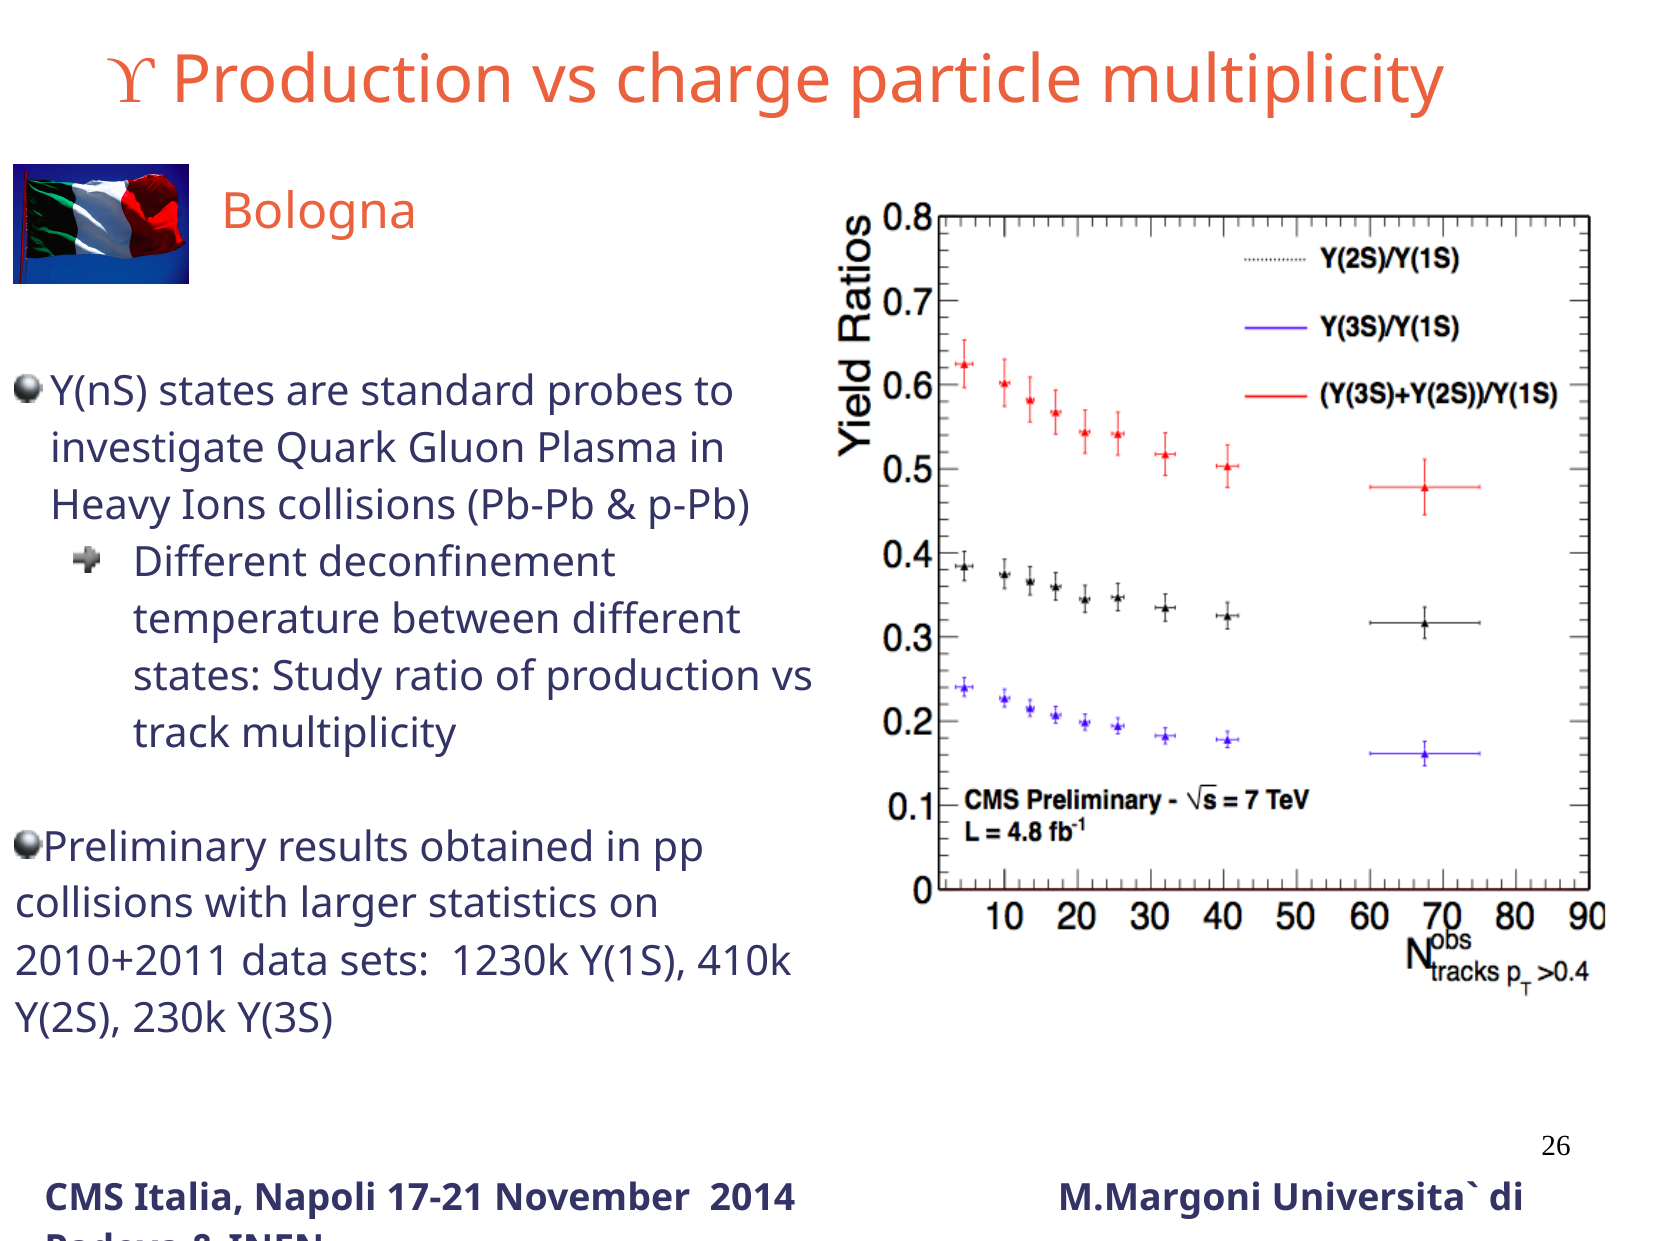

ϒ Production vs charge particle multiplicity
Bologna
Y(nS) states are standard probes to investigate Quark Gluon Plasma in Heavy Ions collisions (Pb-Pb & p-Pb)
Different deconfinement temperature between different states: Study ratio of production vs track multiplicity
Preliminary results obtained in pp collisions with larger statistics on 2010+2011 data sets: 1230k Y(1S), 410k Y(2S), 230k Y(3S)
26
CMS Italia, Napoli 17-21 November 2014 M.Margoni Universita` di Padova & INFN